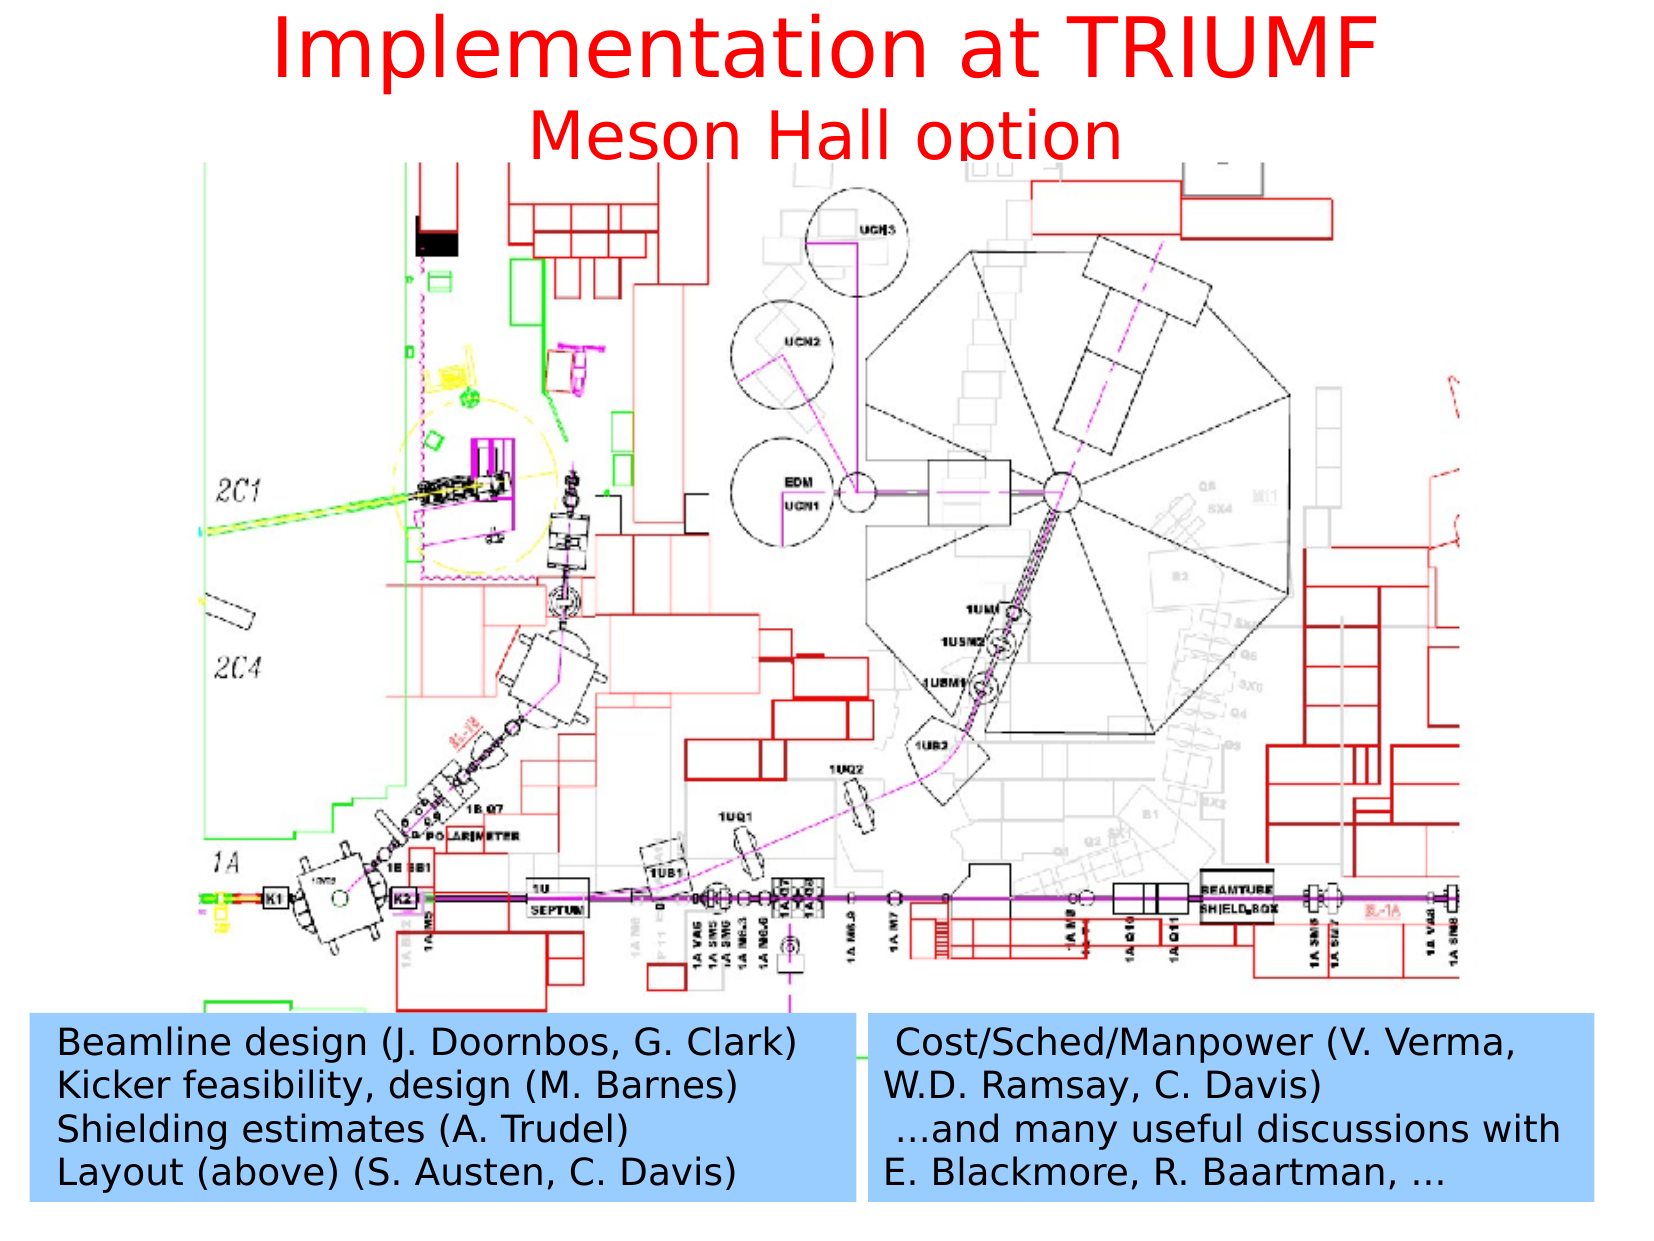

# Implementation at TRIUMF Meson Hall option
 Beamline design (J. Doornbos, G. Clark)
 Kicker feasibility, design (M. Barnes)
 Shielding estimates (A. Trudel)
 Layout (above) (S. Austen, C. Davis)
 Cost/Sched/Manpower (V. Verma, W.D. Ramsay, C. Davis)
 ...and many useful discussions with E. Blackmore, R. Baartman, ...